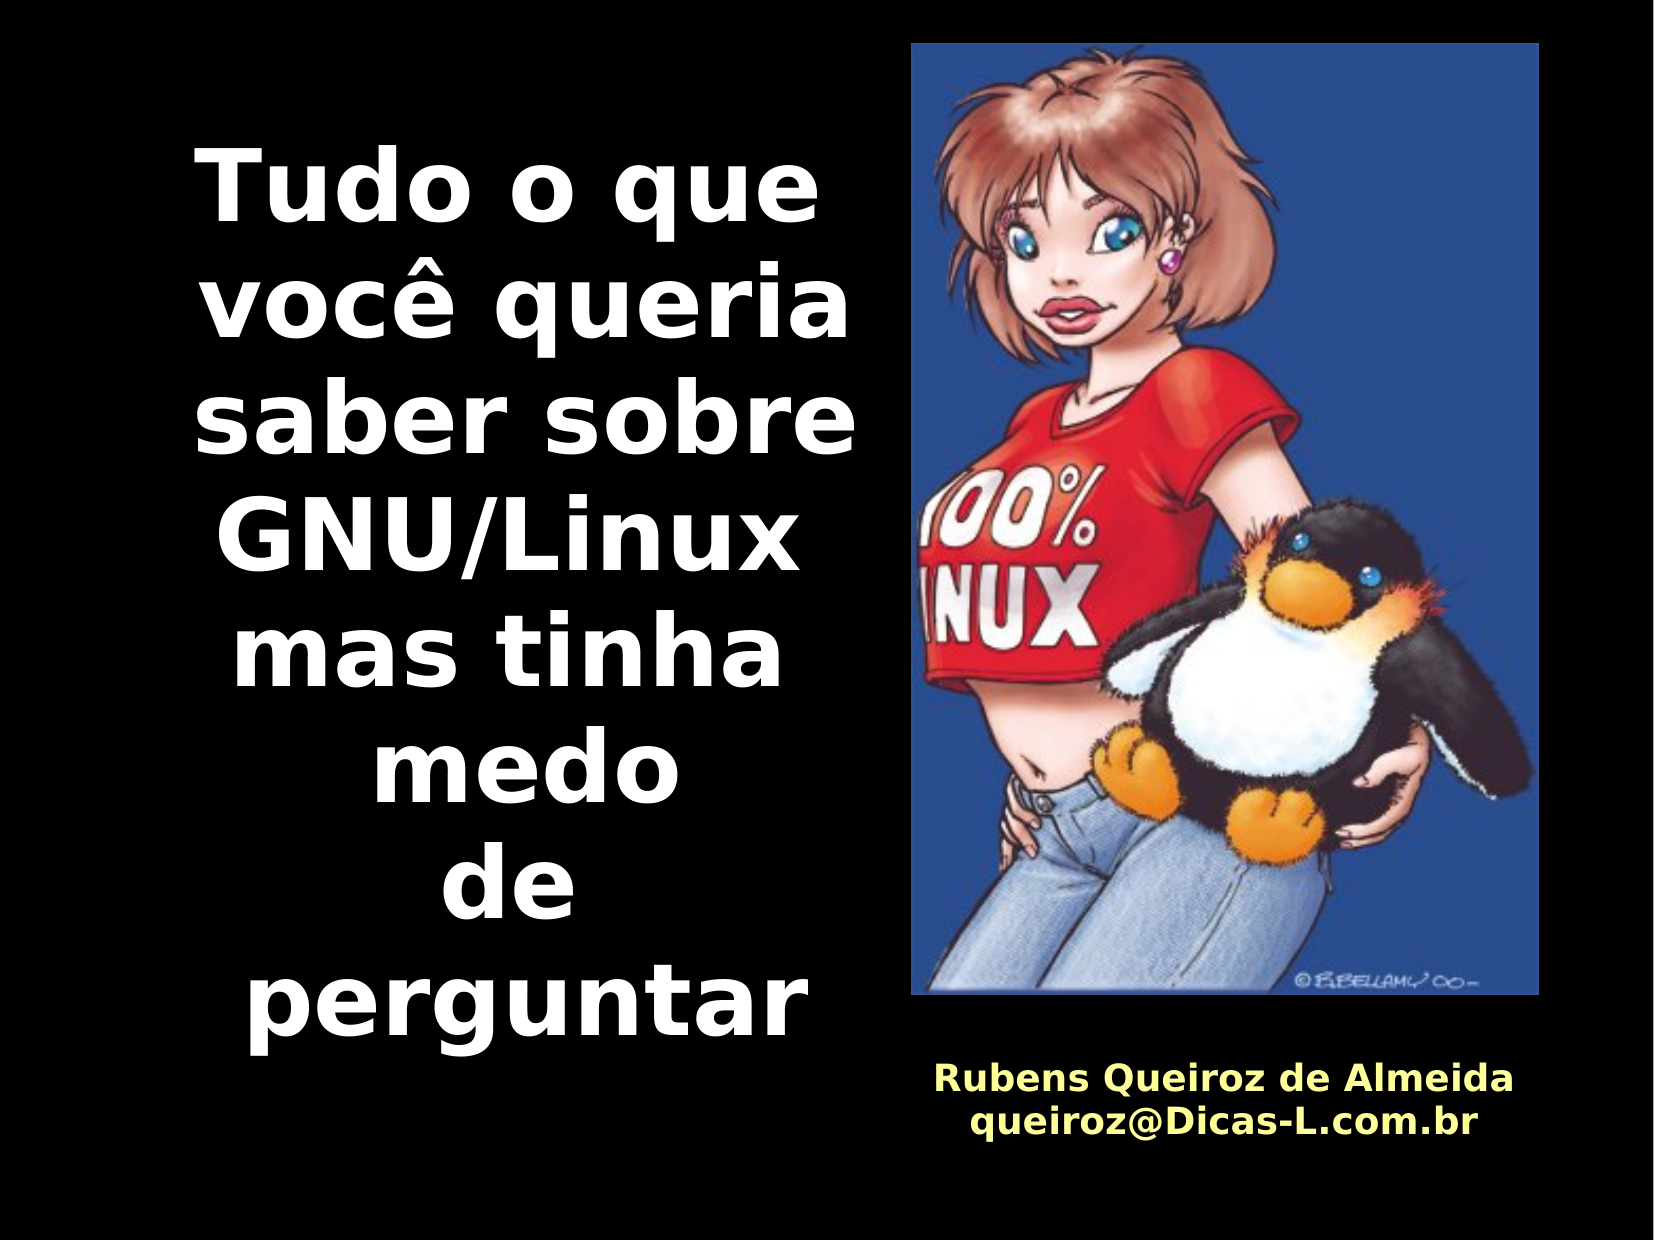

Tudo o que
você queria
saber sobre
GNU/Linux
mas tinha
medo
de
perguntar
Rubens Queiroz de Almeida
queiroz@Dicas-L.com.br